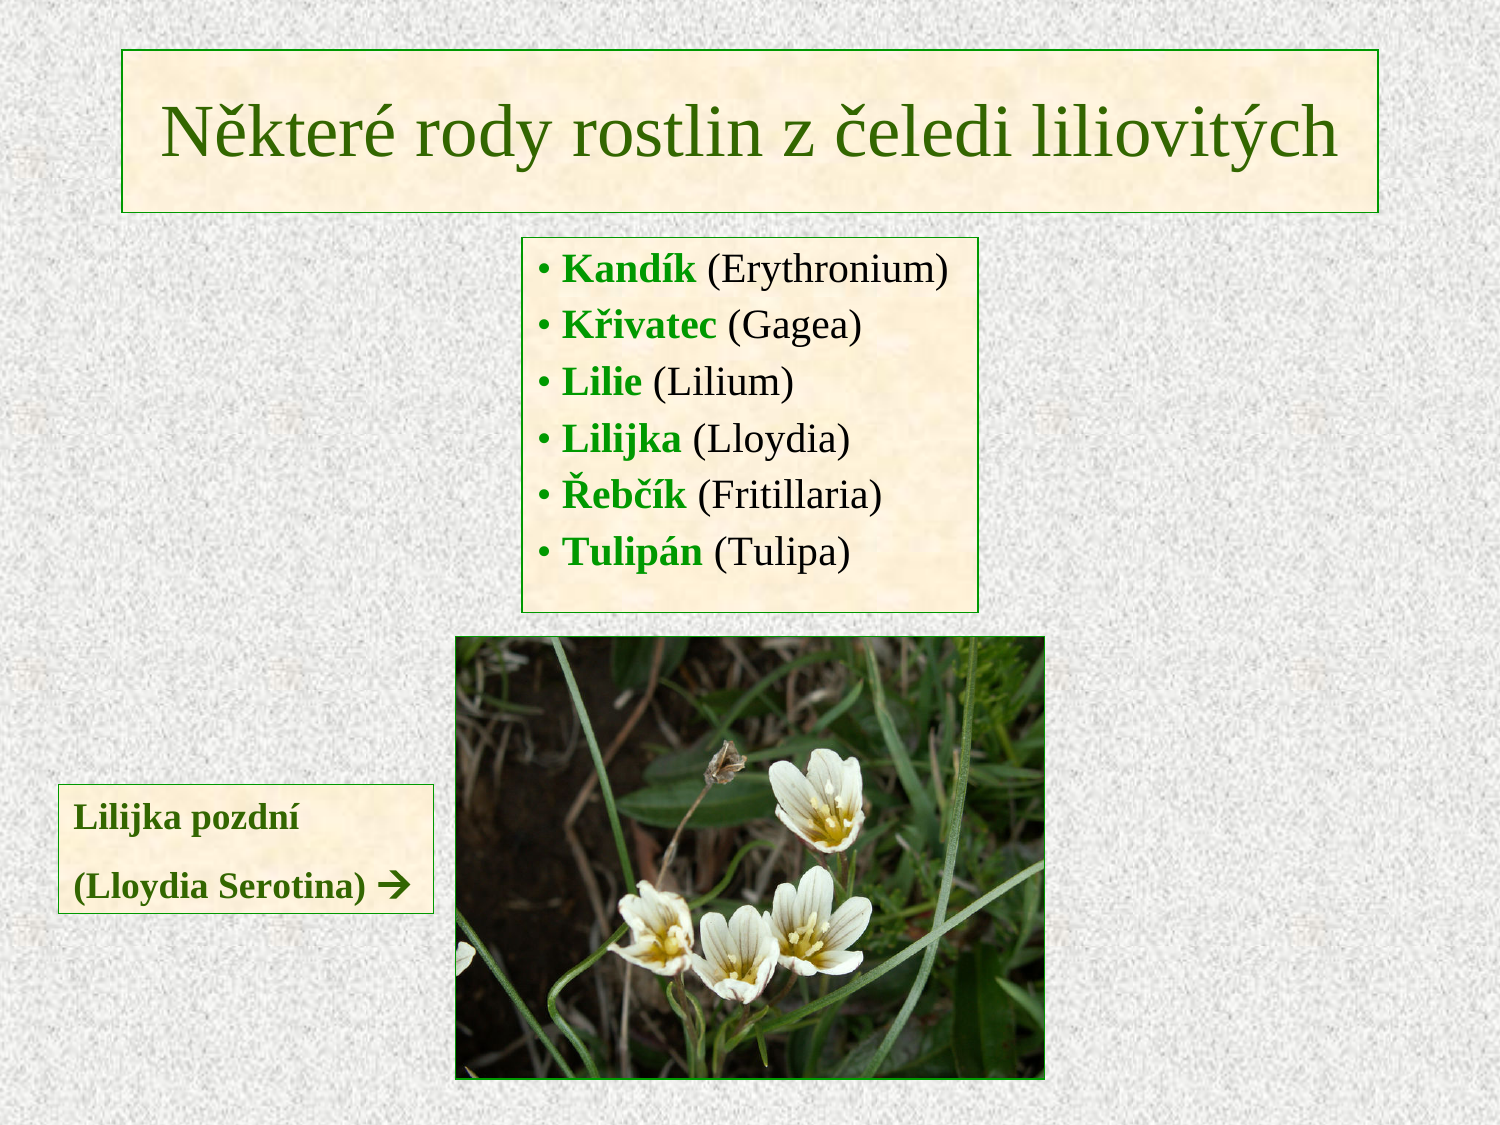

# Některé rody rostlin z čeledi liliovitých
 Kandík (Erythronium)
 Křivatec (Gagea)
 Lilie (Lilium)
 Lilijka (Lloydia)
 Řebčík (Fritillaria)
 Tulipán (Tulipa)
Lilijka pozdní
(Lloydia Serotina) 